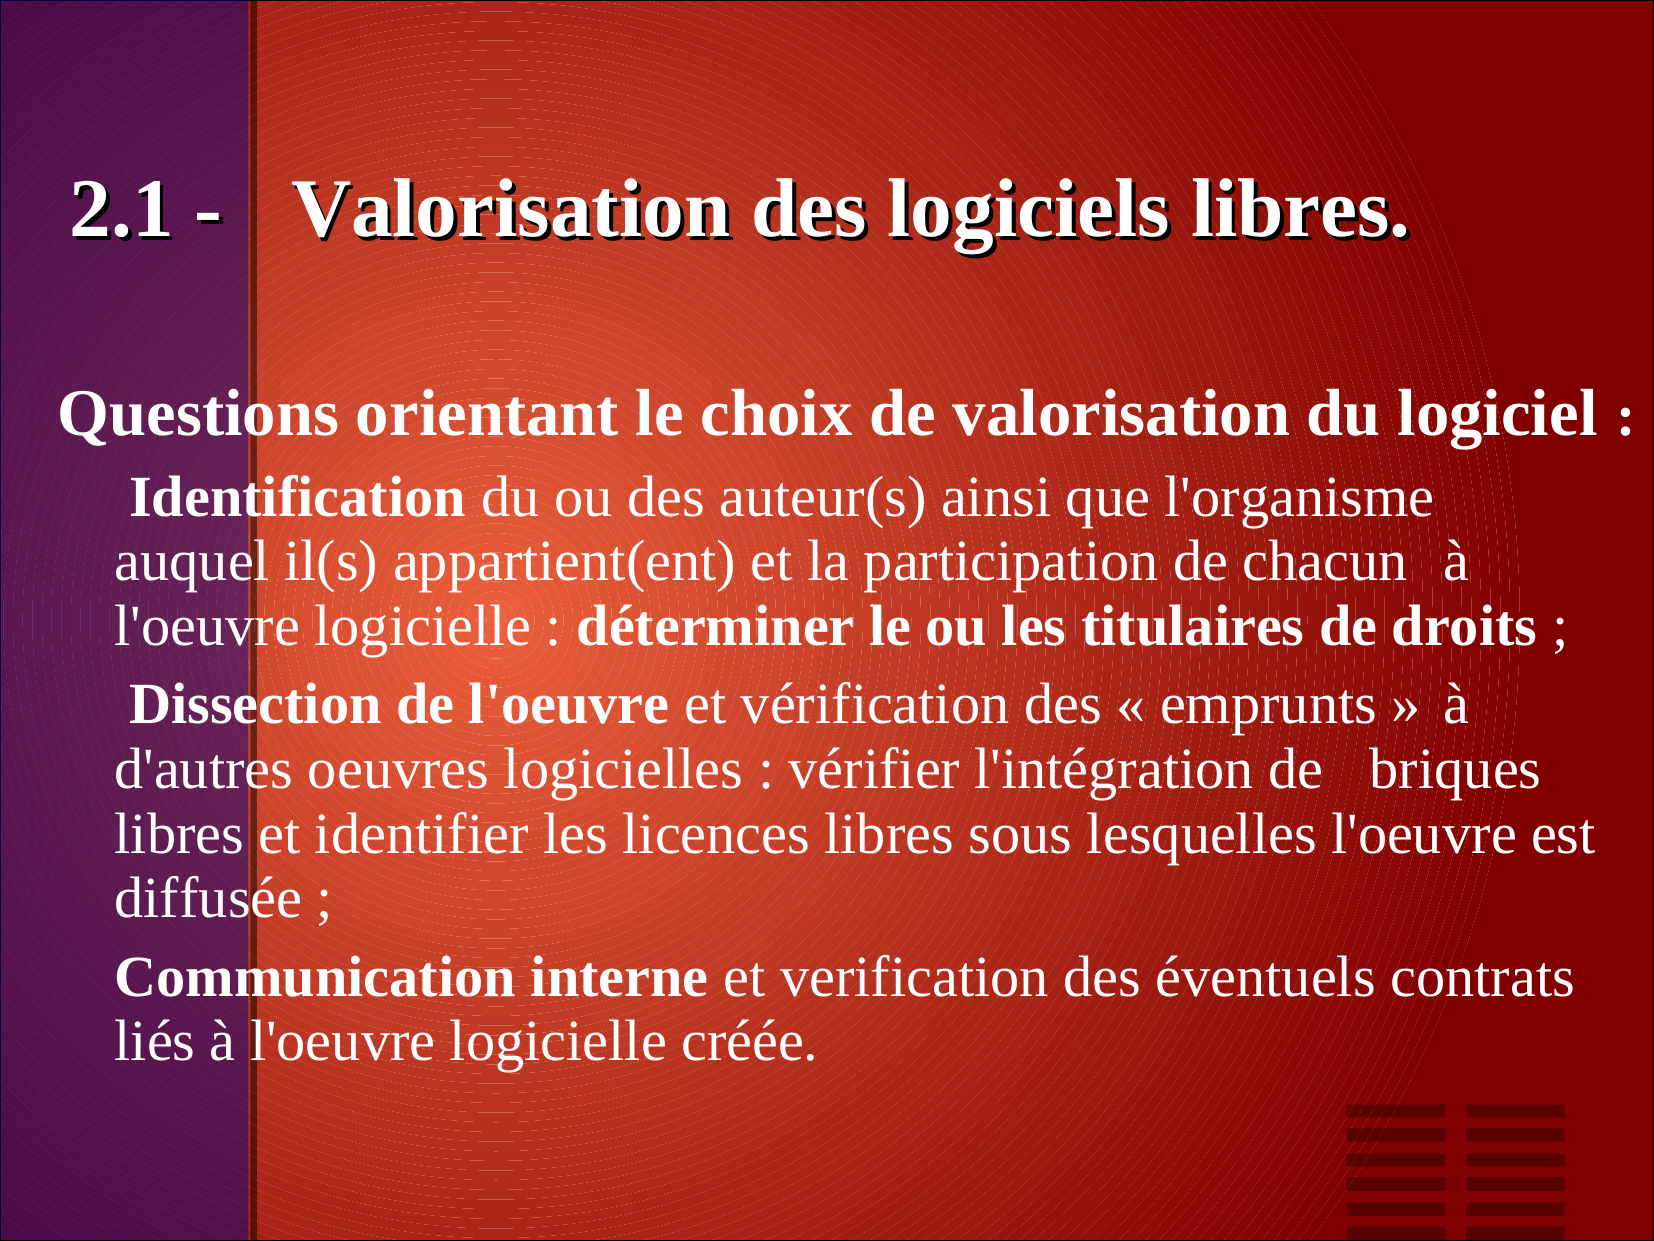

# 2.1 - 	Valorisation des logiciels libres.
 Questions orientant le choix de valorisation du logiciel :
 	 Identification du ou des auteur(s) ainsi que l'organisme 			auquel il(s) appartient(ent) et la participation de chacun 	à 			l'oeuvre logicielle : déterminer le ou les titulaires de droits ;
 	 Dissection de l'oeuvre et vérification des « emprunts » 	à 			d'autres oeuvres logicielles : vérifier l'intégration de 	briques 		libres et identifier les licences libres sous lesquelles l'oeuvre est 	diffusée ;
 	Communication interne et verification des éventuels contrats 		liés à l'oeuvre logicielle créée.